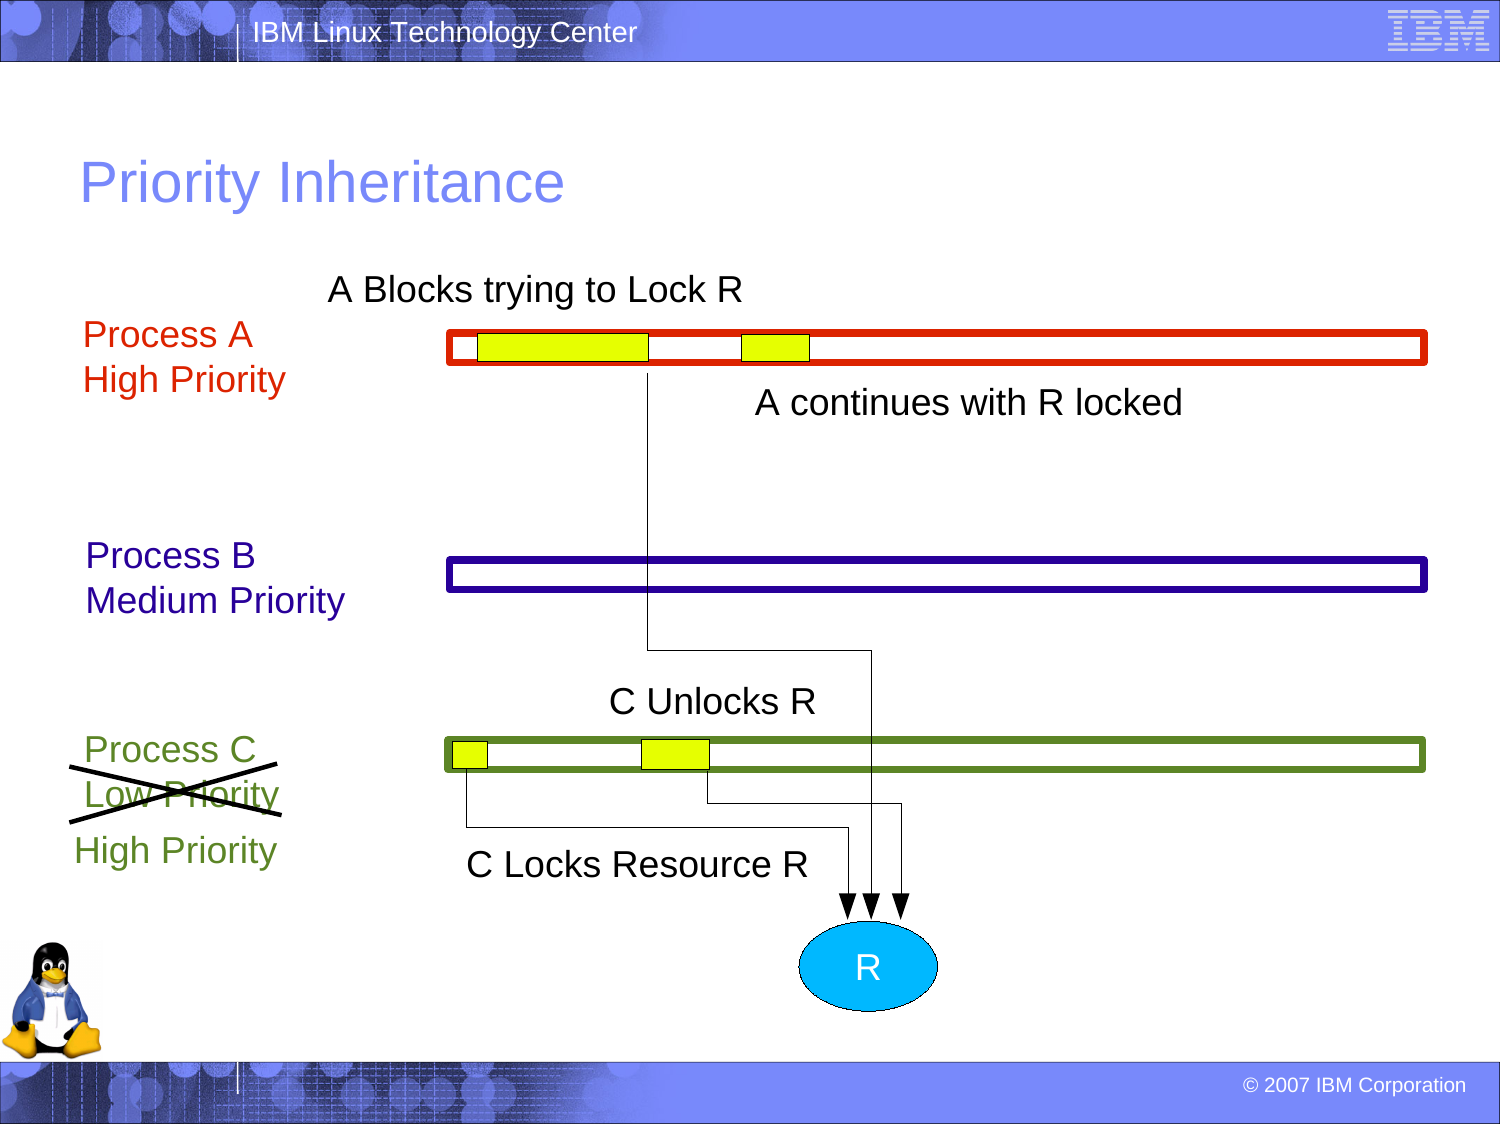

# Priority Inheritance
A Blocks trying to Lock R
Process A
High Priority
A continues with R locked
Process B
Medium Priority
C Unlocks R
Process C
Low Priority
High Priority
C Locks Resource R
R